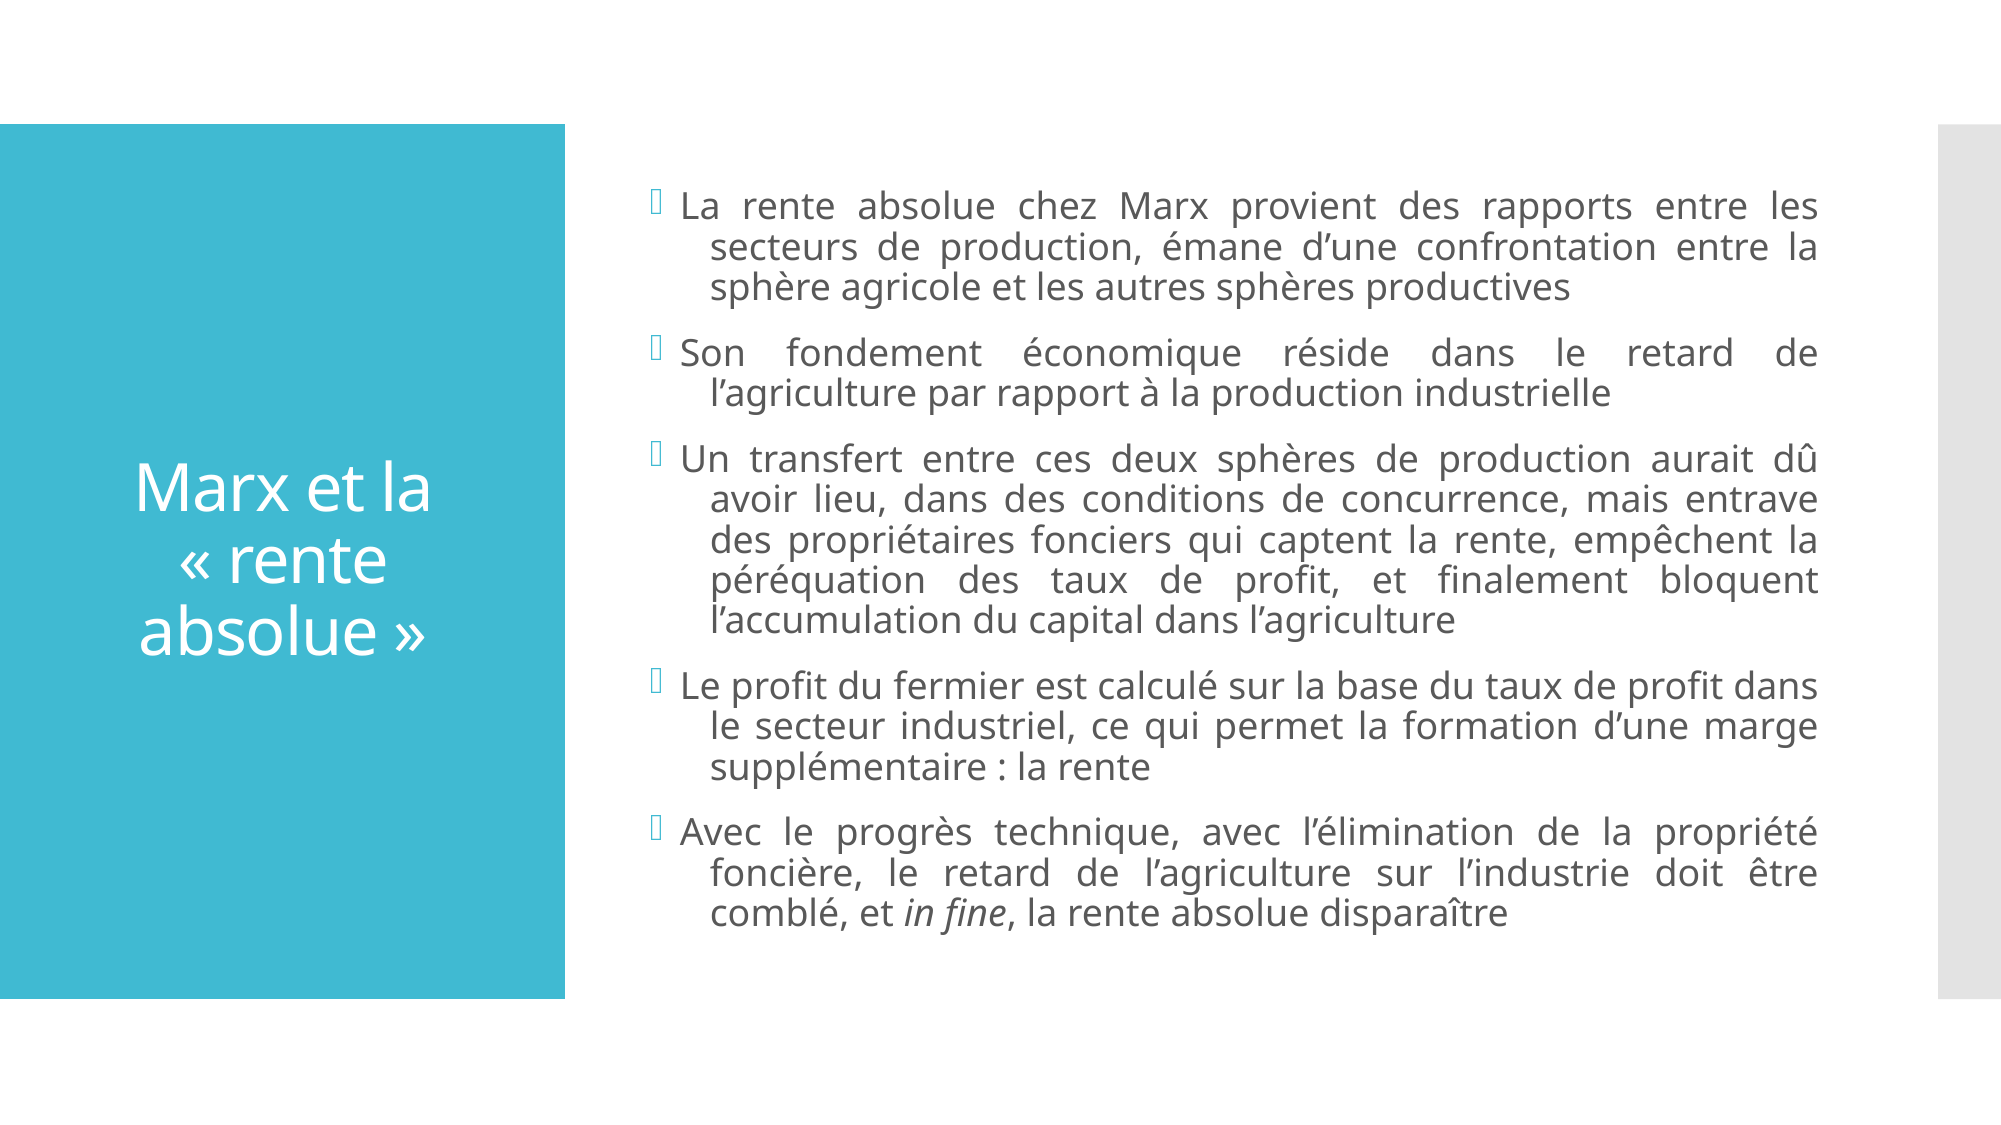

La rente absolue chez Marx provient des rapports entre les secteurs de production, émane d’une confrontation entre la sphère agricole et les autres sphères productives
Son fondement économique réside dans le retard de l’agriculture par rapport à la production industrielle
Un transfert entre ces deux sphères de production aurait dû avoir lieu, dans des conditions de concurrence, mais entrave des propriétaires fonciers qui captent la rente, empêchent la péréquation des taux de profit, et finalement bloquent l’accumulation du capital dans l’agriculture
Le profit du fermier est calculé sur la base du taux de profit dans le secteur industriel, ce qui permet la formation d’une marge supplémentaire : la rente
Avec le progrès technique, avec l’élimination de la propriété foncière, le retard de l’agriculture sur l’industrie doit être comblé, et in fine, la rente absolue disparaître
# Marx et la « rente absolue »